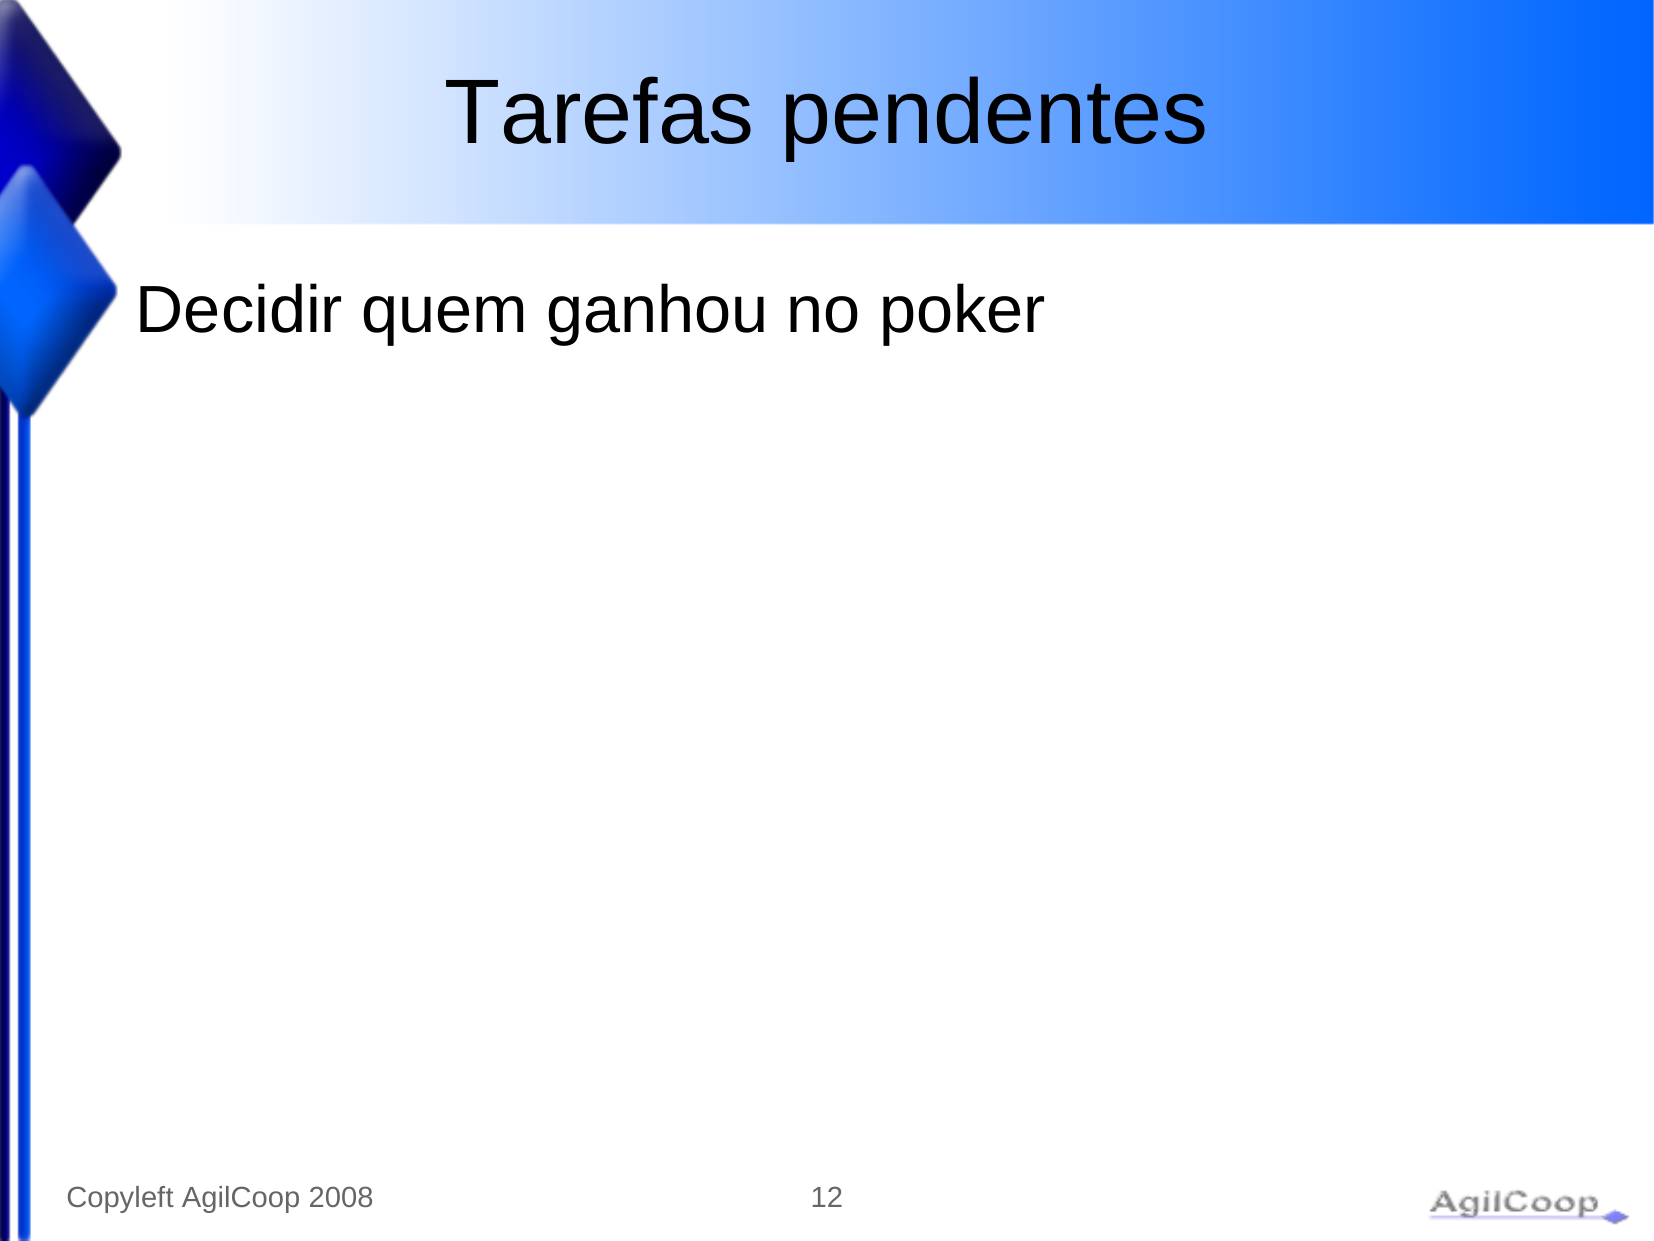

# Tarefas pendentes
Decidir quem ganhou no poker
Copyleft AgilCoop 2008
12